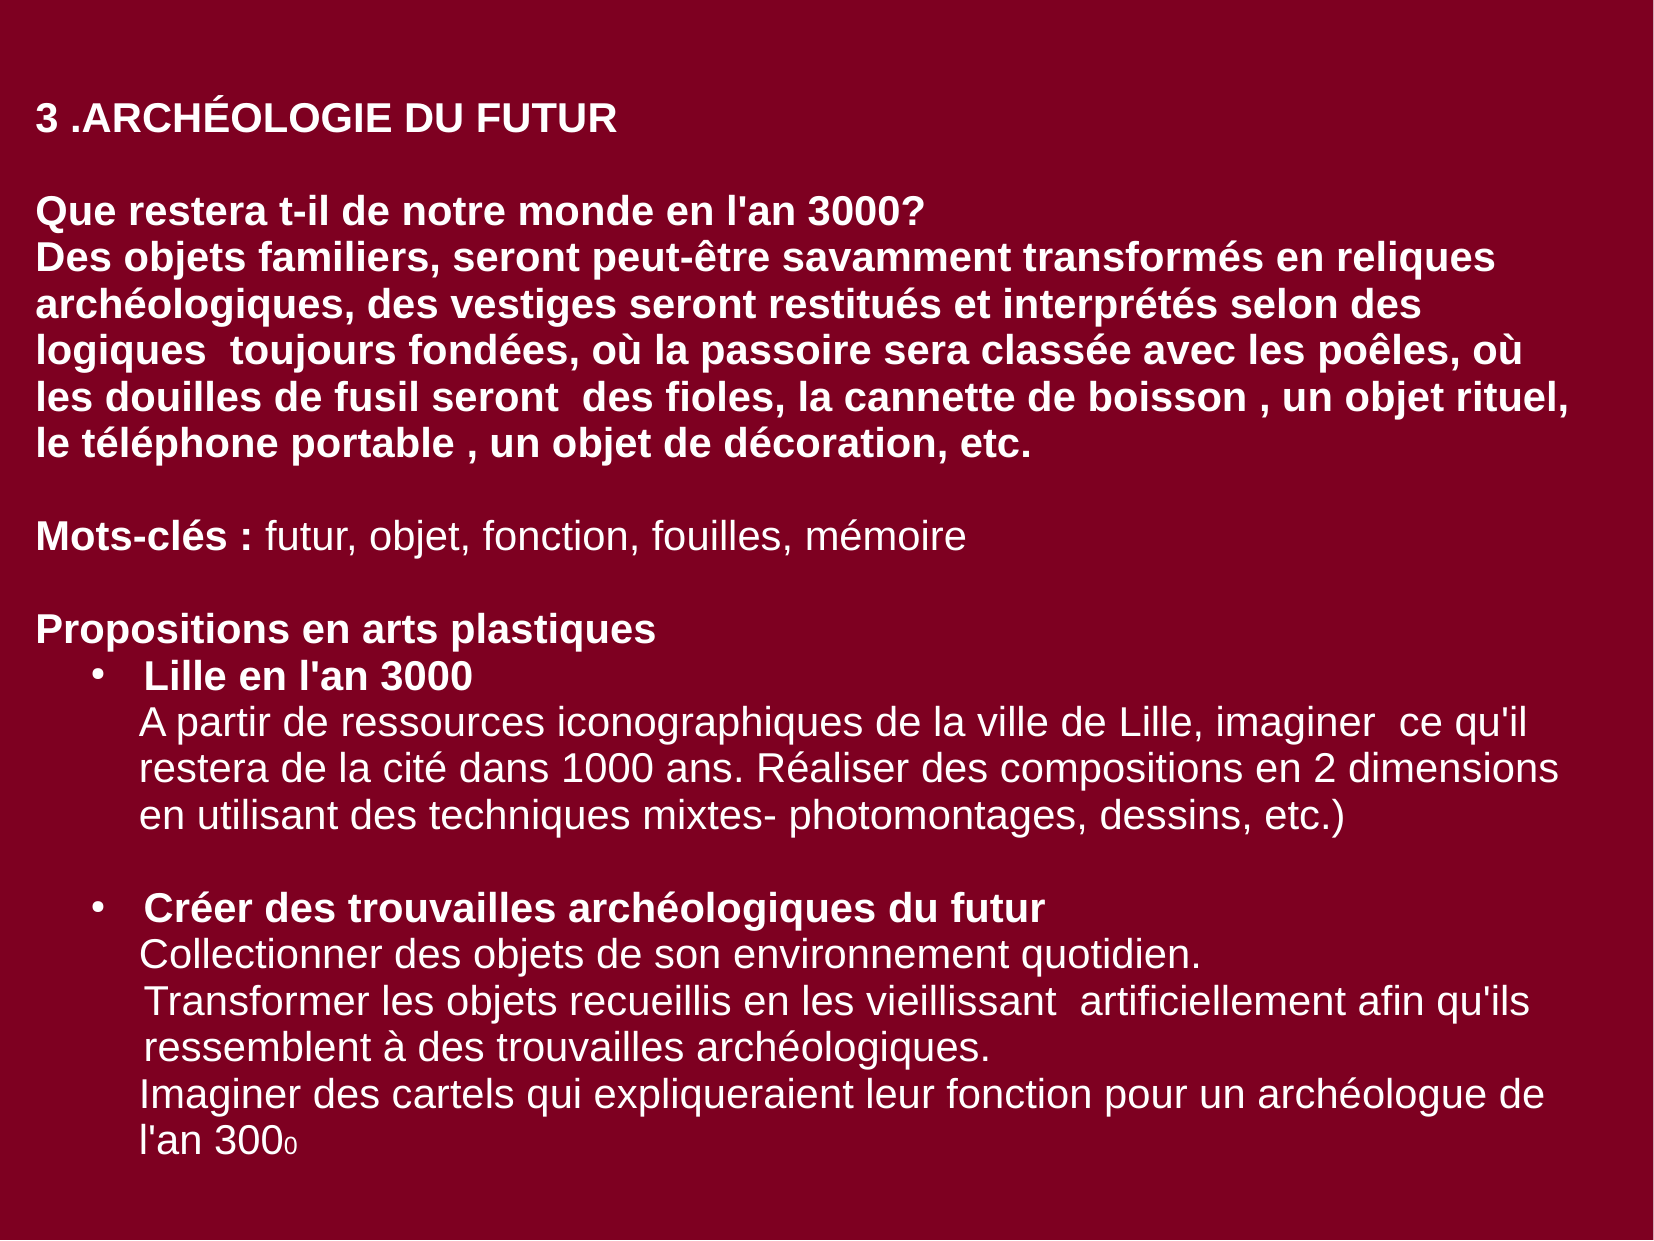

# 3 .ARCHÉOLOGIE DU FUTUR
Que restera t-il de notre monde en l'an 3000?
Des objets familiers, seront peut-être savamment transformés en reliques archéologiques, des vestiges seront restitués et interprétés selon des logiques toujours fondées, où la passoire sera classée avec les poêles, où les douilles de fusil seront des fioles, la cannette de boisson , un objet rituel, le téléphone portable , un objet de décoration, etc.
Mots-clés : futur, objet, fonction, fouilles, mémoire
Propositions en arts plastiques
Lille en l'an 3000
 A partir de ressources iconographiques de la ville de Lille, imaginer ce qu'il
 restera de la cité dans 1000 ans. Réaliser des compositions en 2 dimensions en utilisant des techniques mixtes- photomontages, dessins, etc.)
Créer des trouvailles archéologiques du futur
 Collectionner des objets de son environnement quotidien.
 Transformer les objets recueillis en les vieillissant artificiellement afin qu'ils
 ressemblent à des trouvailles archéologiques.
 Imaginer des cartels qui expliqueraient leur fonction pour un archéologue de
 l'an 3000